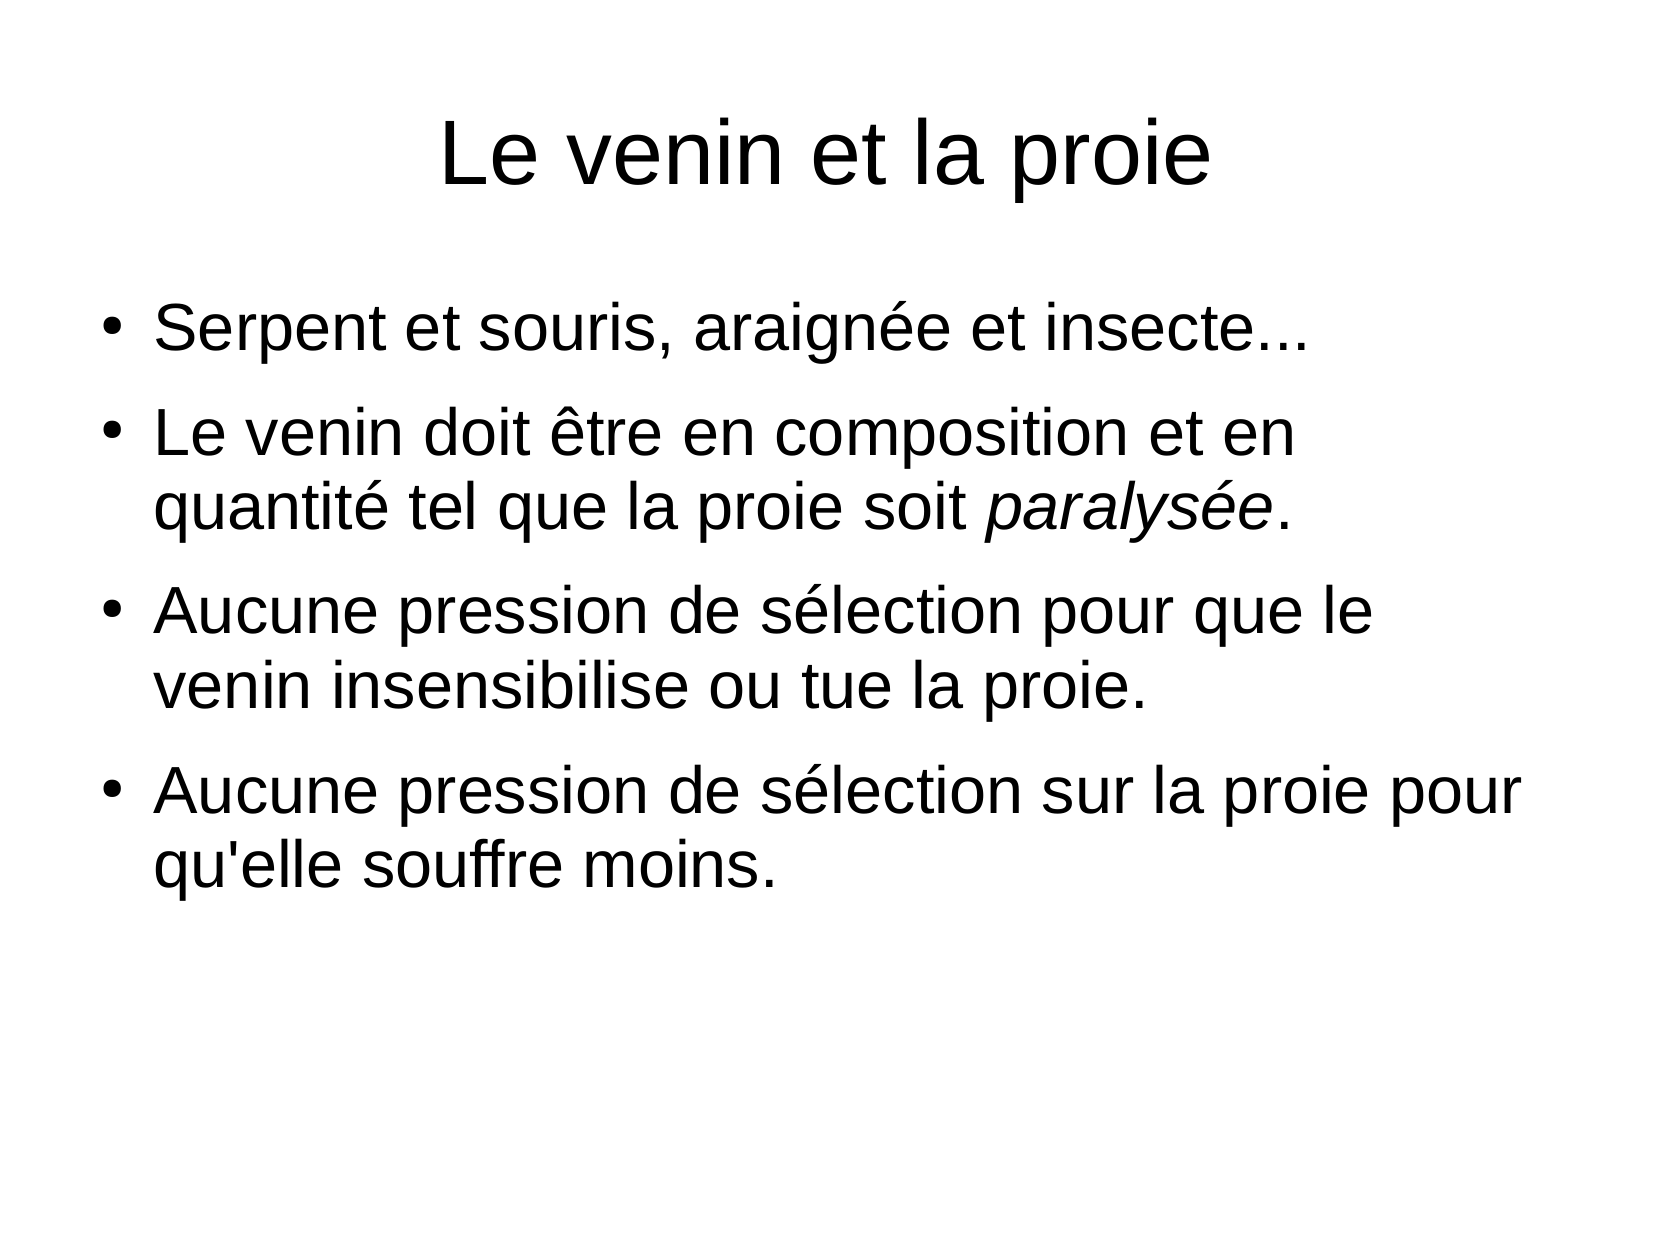

# Le venin et la proie
Serpent et souris, araignée et insecte...
Le venin doit être en composition et en quantité tel que la proie soit paralysée.
Aucune pression de sélection pour que le venin insensibilise ou tue la proie.
Aucune pression de sélection sur la proie pour qu'elle souffre moins.